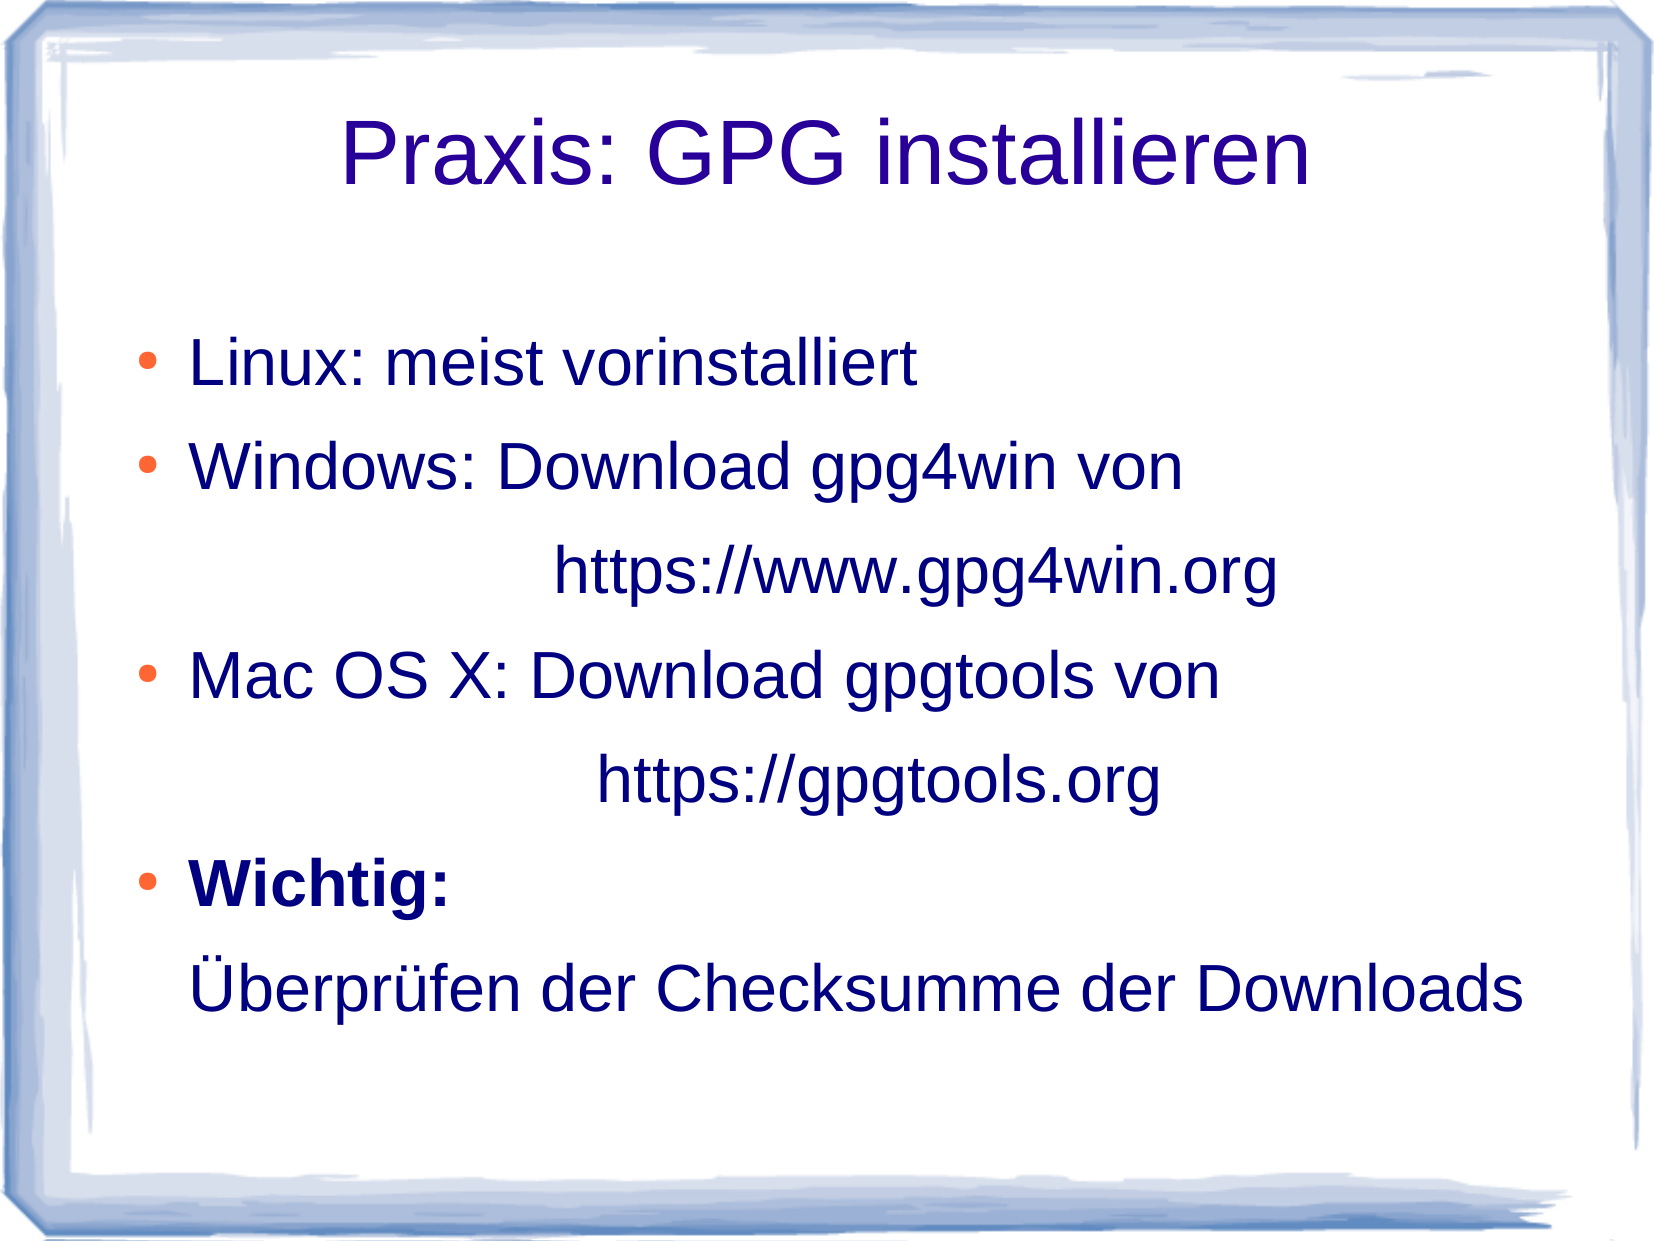

# Praxis: GPG installieren
Linux: meist vorinstalliert
Windows: Download gpg4win von
	https://www.gpg4win.org
Mac OS X: Download gpgtools von
https://gpgtools.org
Wichtig:
Überprüfen der Checksumme der Downloads